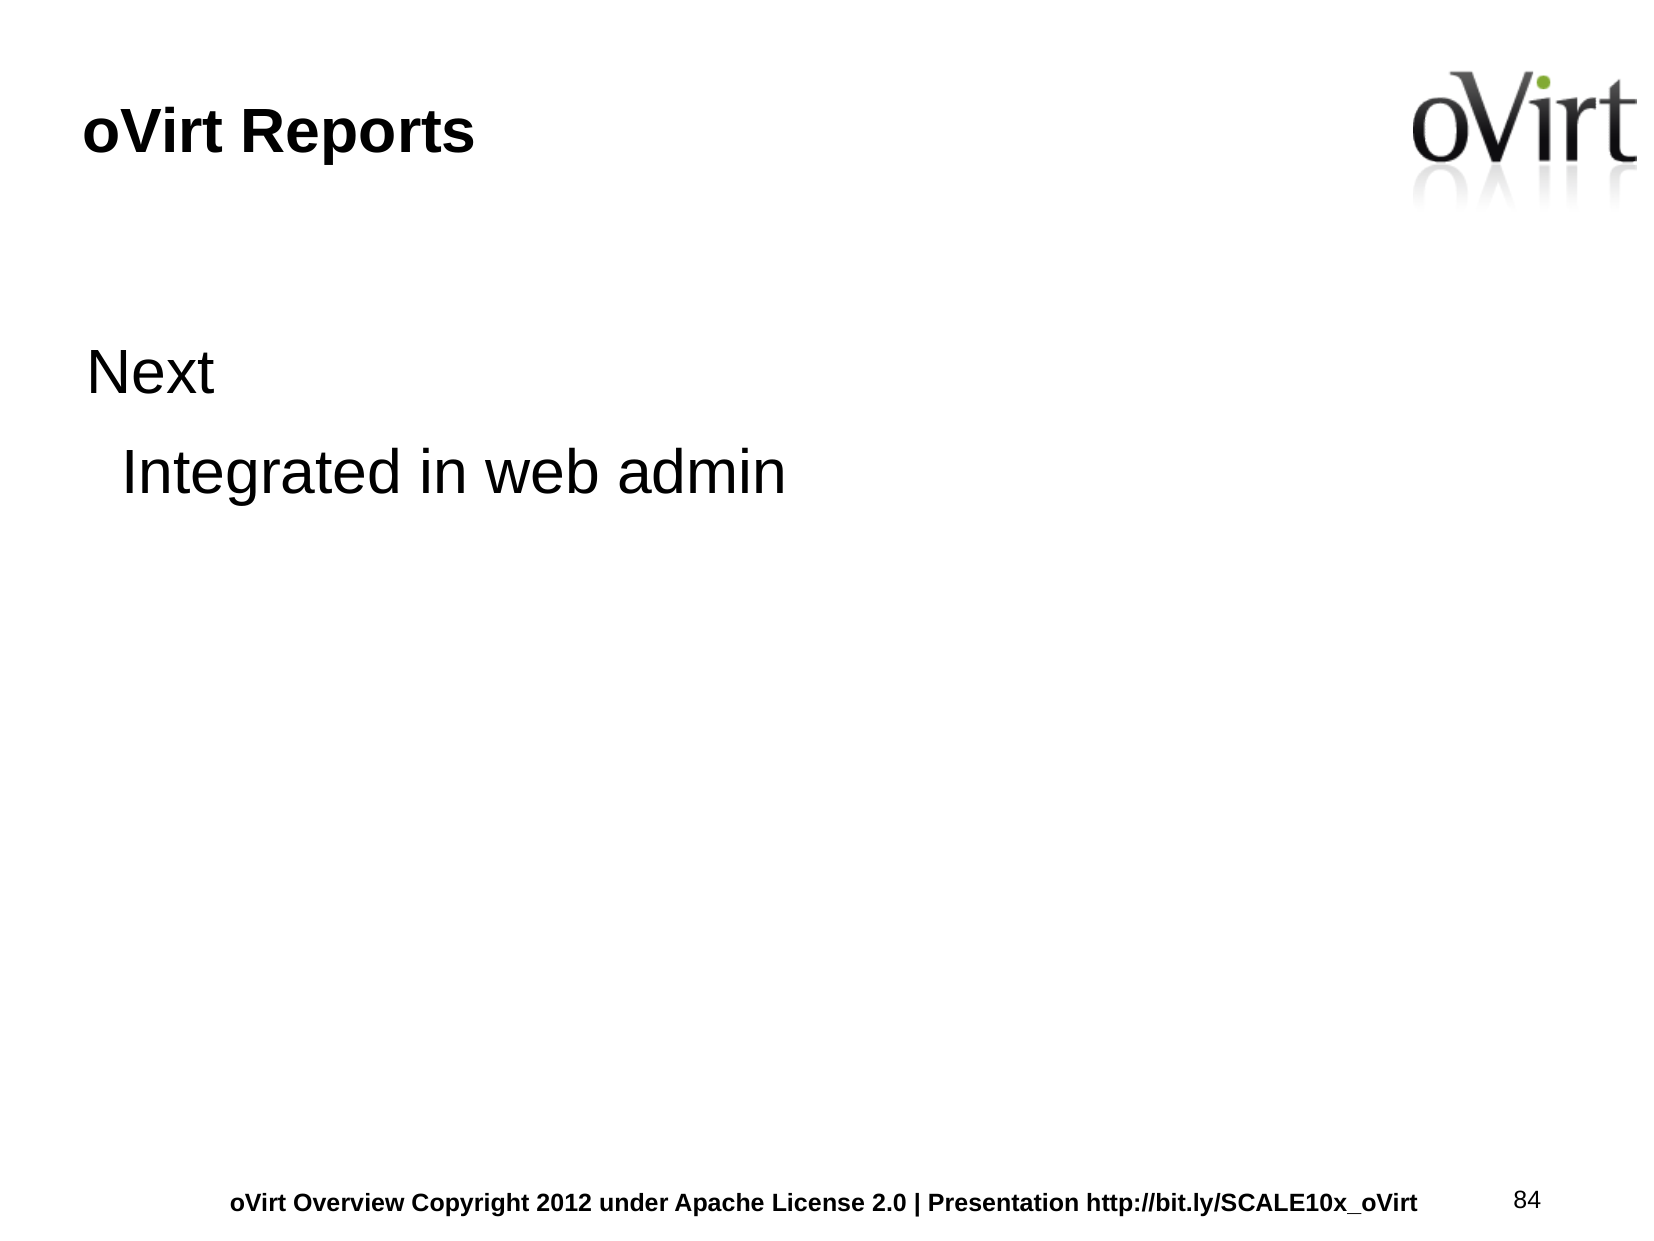

# oVirt Reports
Next
 Integrated in web admin